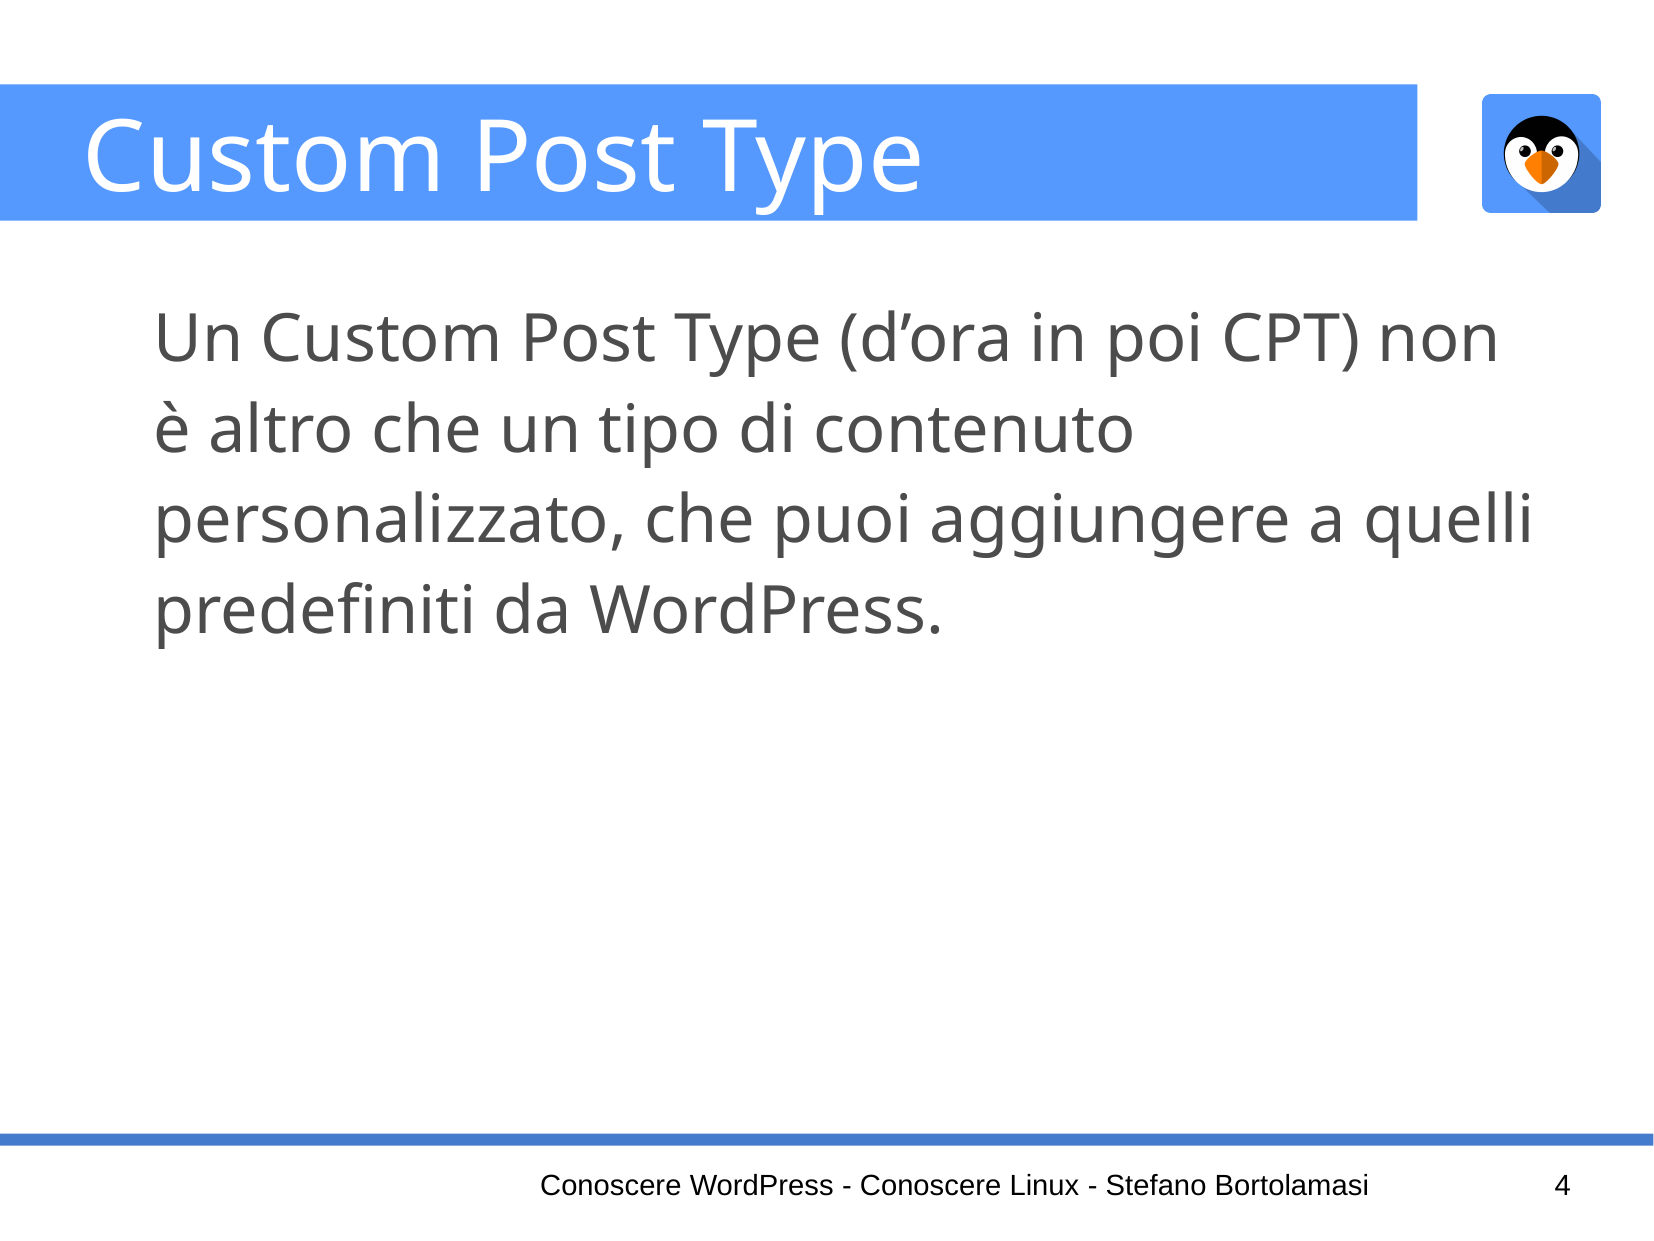

# Custom Post Type
Un Custom Post Type (d’ora in poi CPT) non è altro che un tipo di contenuto personalizzato, che puoi aggiungere a quelli predefiniti da WordPress.
Conoscere WordPress - Conoscere Linux - Stefano Bortolamasi
4